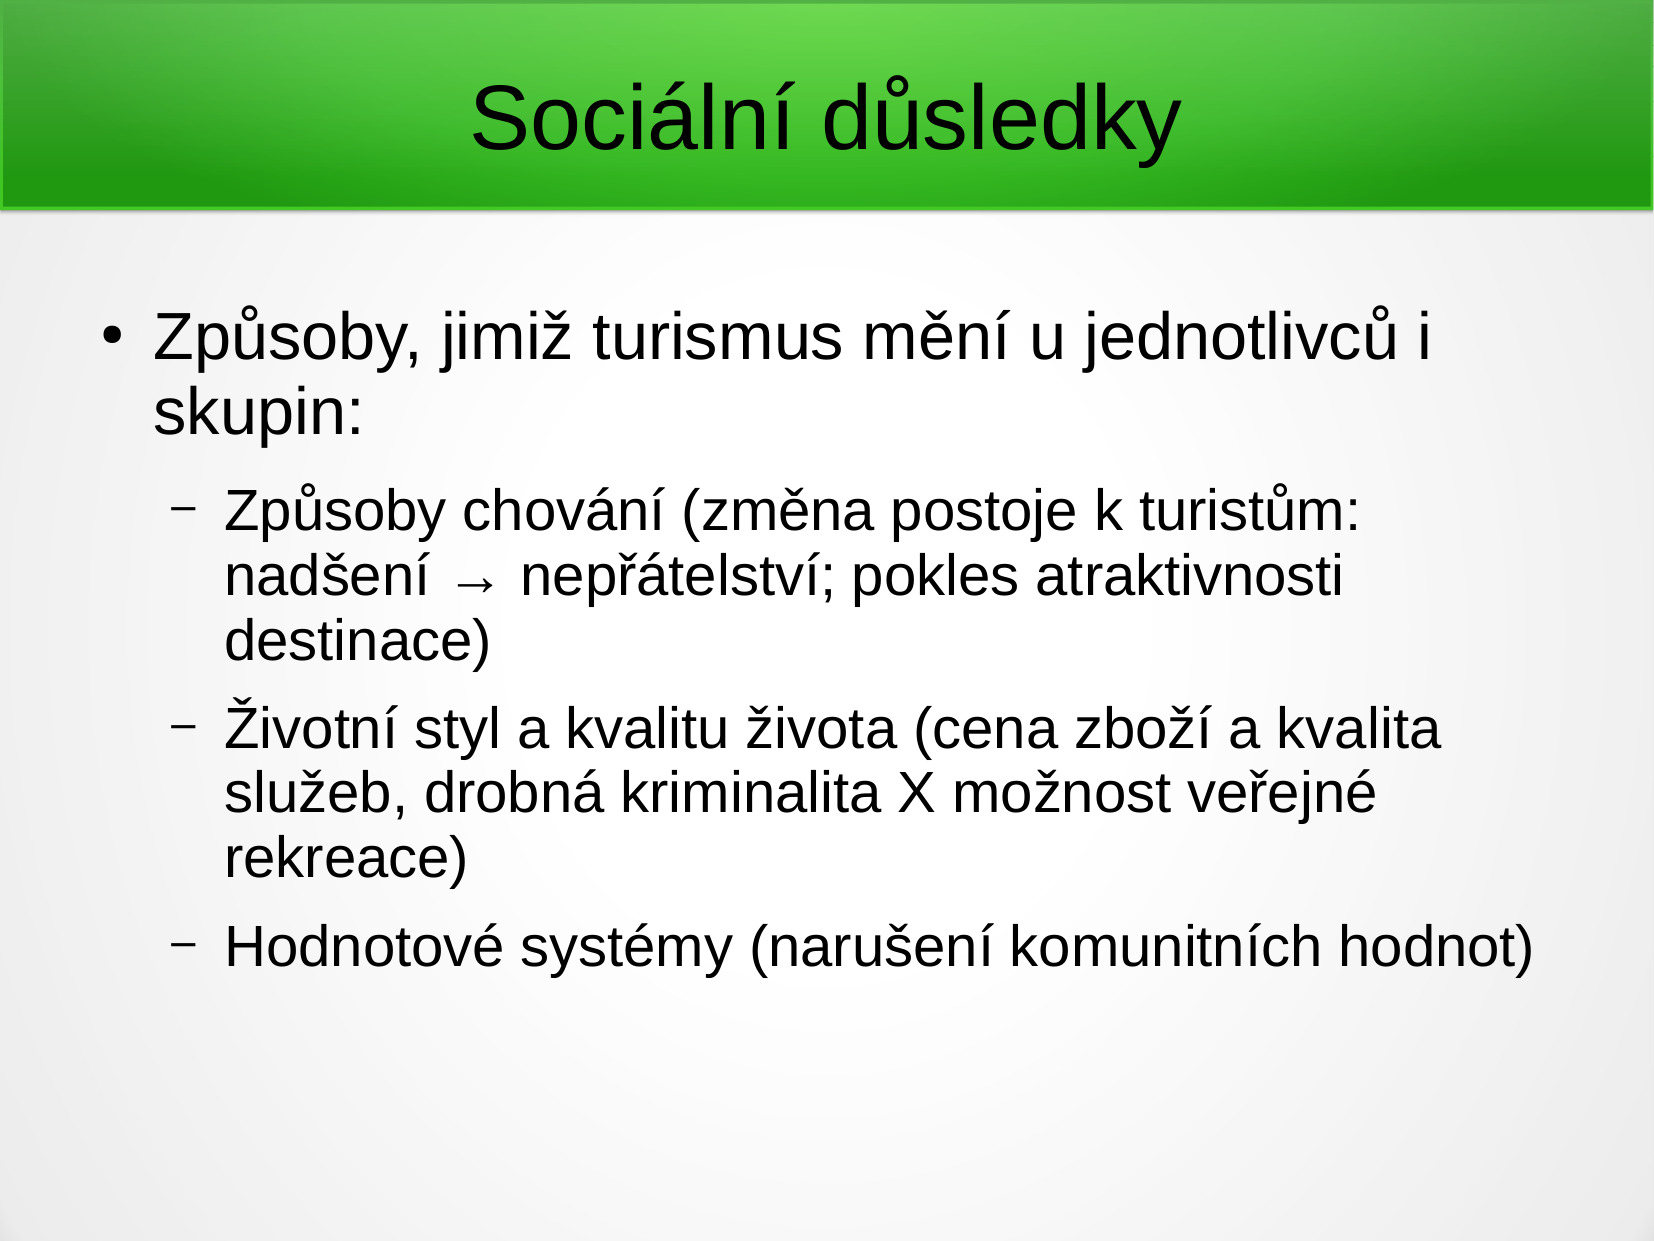

# Sociální důsledky
Způsoby, jimiž turismus mění u jednotlivců i skupin:
Způsoby chování (změna postoje k turistům: nadšení → nepřátelství; pokles atraktivnosti destinace)
Životní styl a kvalitu života (cena zboží a kvalita služeb, drobná kriminalita X možnost veřejné rekreace)
Hodnotové systémy (narušení komunitních hodnot)